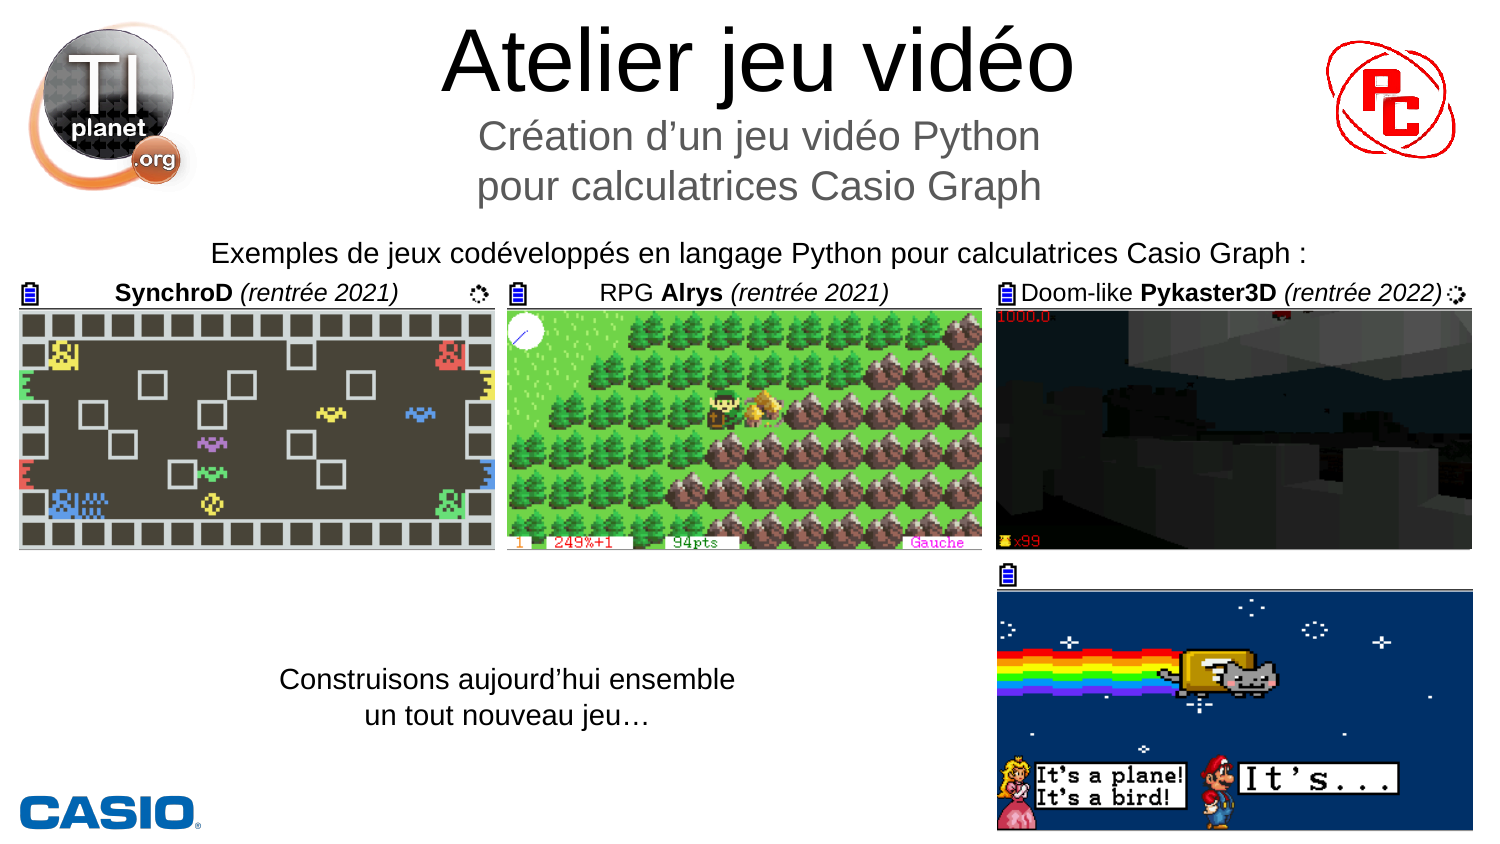

# Atelier jeu vidéo
Création d’un jeu vidéo Python
pour calculatrices Casio Graph
Exemples de jeux codéveloppés en langage Python pour calculatrices Casio Graph :
SynchroD (rentrée 2021)
RPG Alrys (rentrée 2021)
Doom-like Pykaster3D (rentrée 2022)
Construisons aujourd’hui ensemble
un tout nouveau jeu…